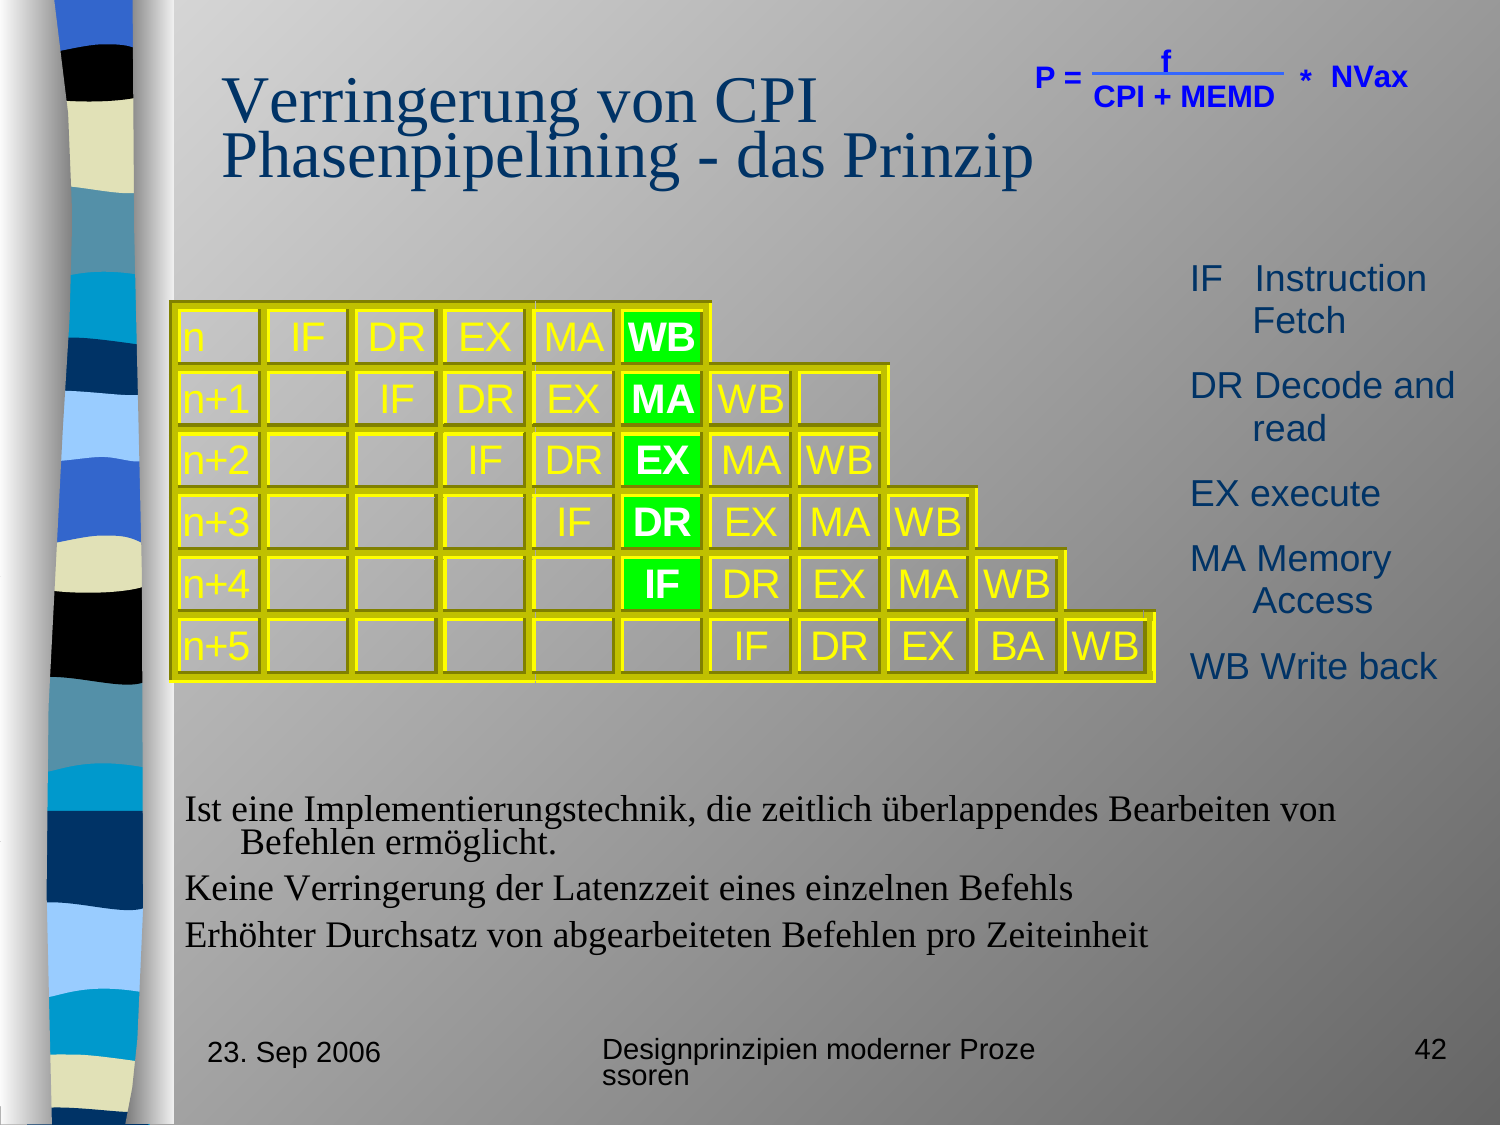

# Verringerung von CPI Phasenpipelining - das Prinzip
IF Instruction
 Fetch
DR Decode and
 read
EX execute
MA Memory
 Access
WB Write back
Ist eine Implementierungstechnik, die zeitlich überlappendes Bearbeiten von Befehlen ermöglicht.
Keine Verringerung der Latenzzeit eines einzelnen Befehls
Erhöhter Durchsatz von abgearbeiteten Befehlen pro Zeiteinheit
Designprinzipien moderner Prozessoren
42